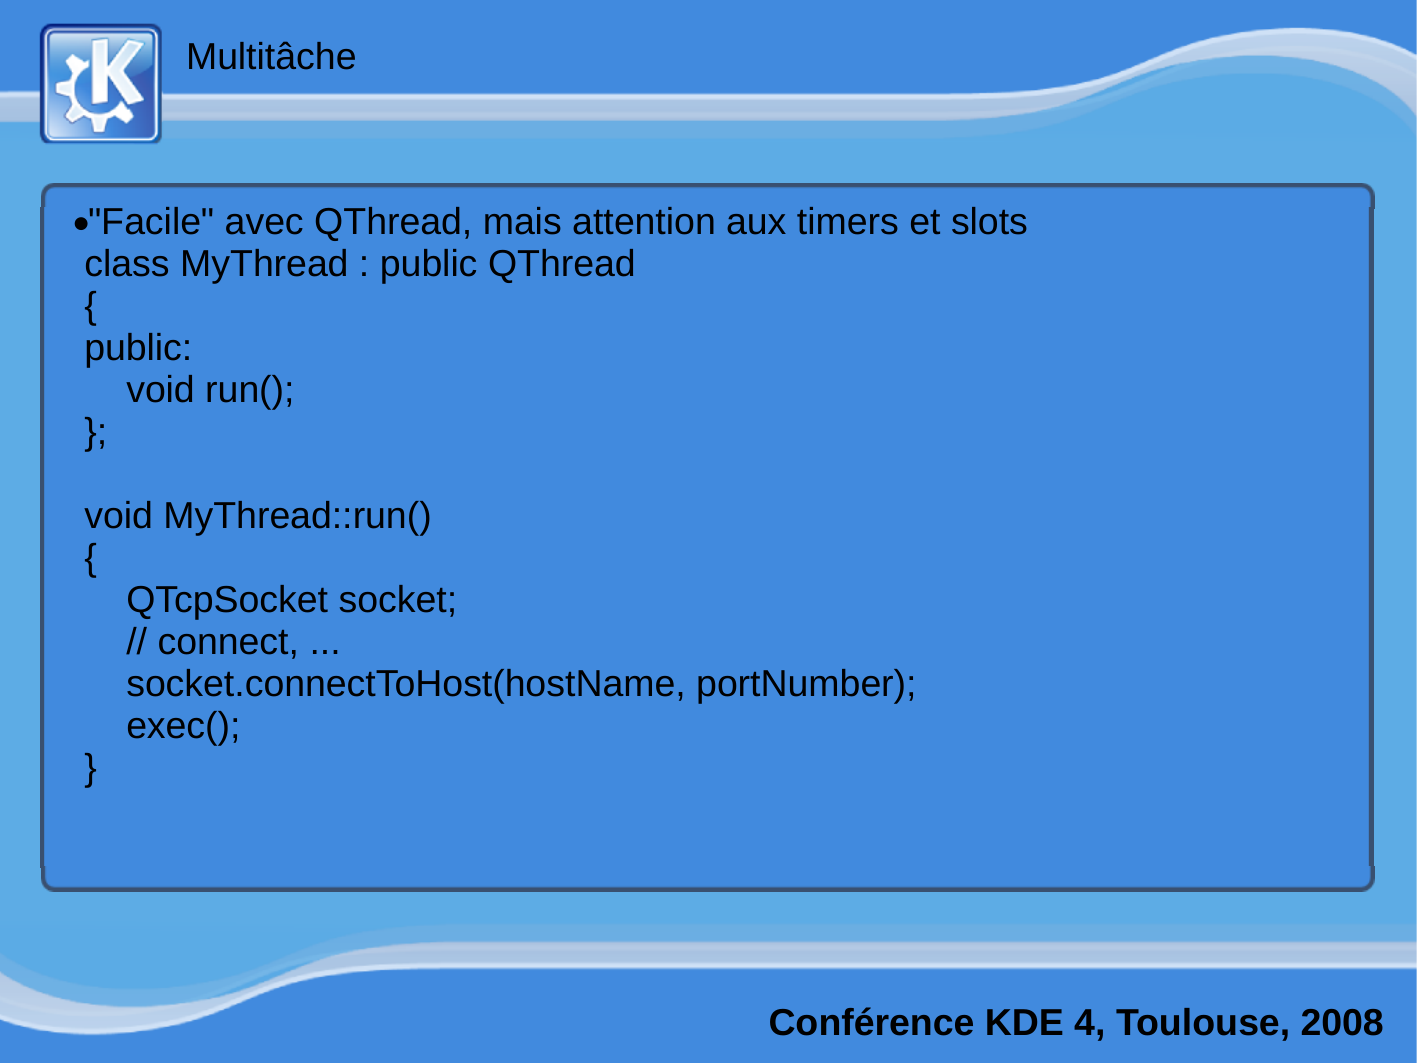

Multitâche
"Facile" avec QThread, mais attention aux timers et slots
 class MyThread : public QThread
 {
 public:
 void run();
 };
 void MyThread::run()
 {
 QTcpSocket socket;
 // connect, ...
 socket.connectToHost(hostName, portNumber);
 exec();
 }